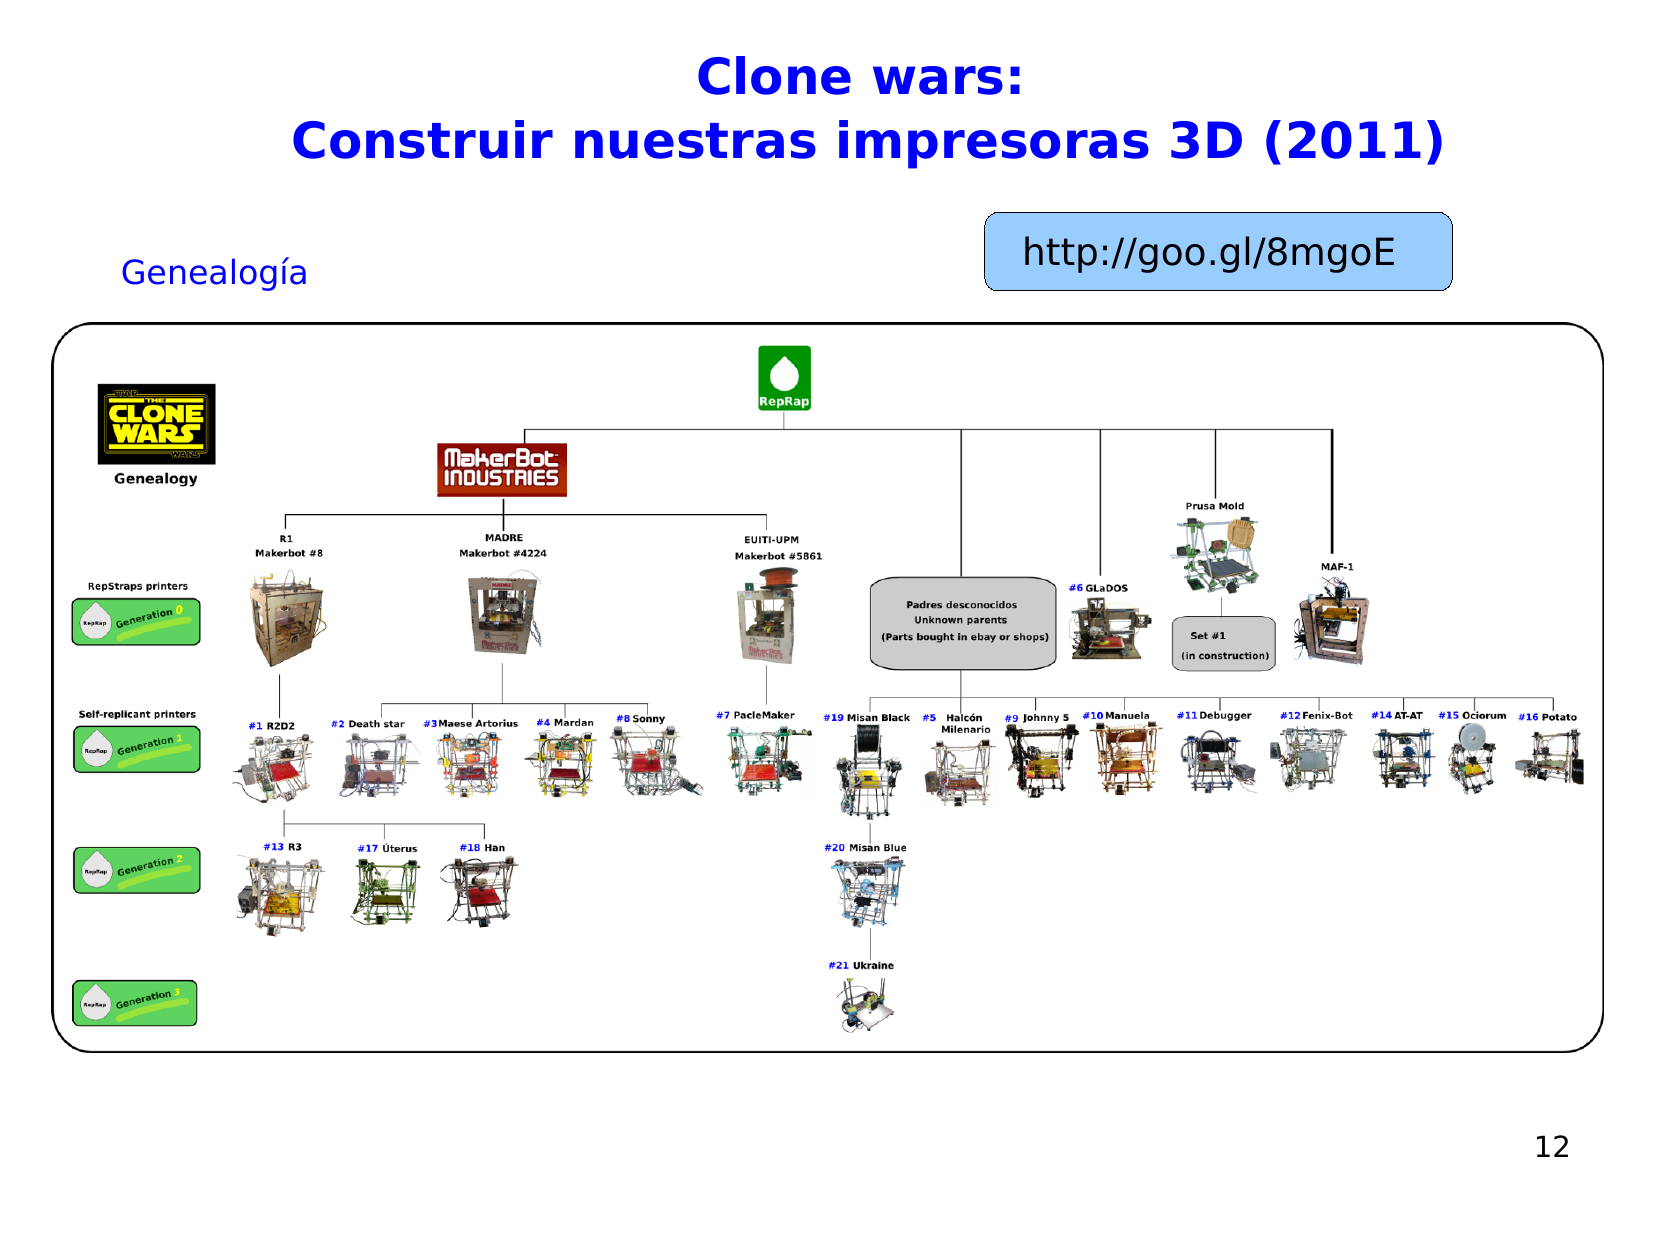

Clone wars:
Construir nuestras impresoras 3D (2011)
http://goo.gl/8mgoE
Genealogía
12